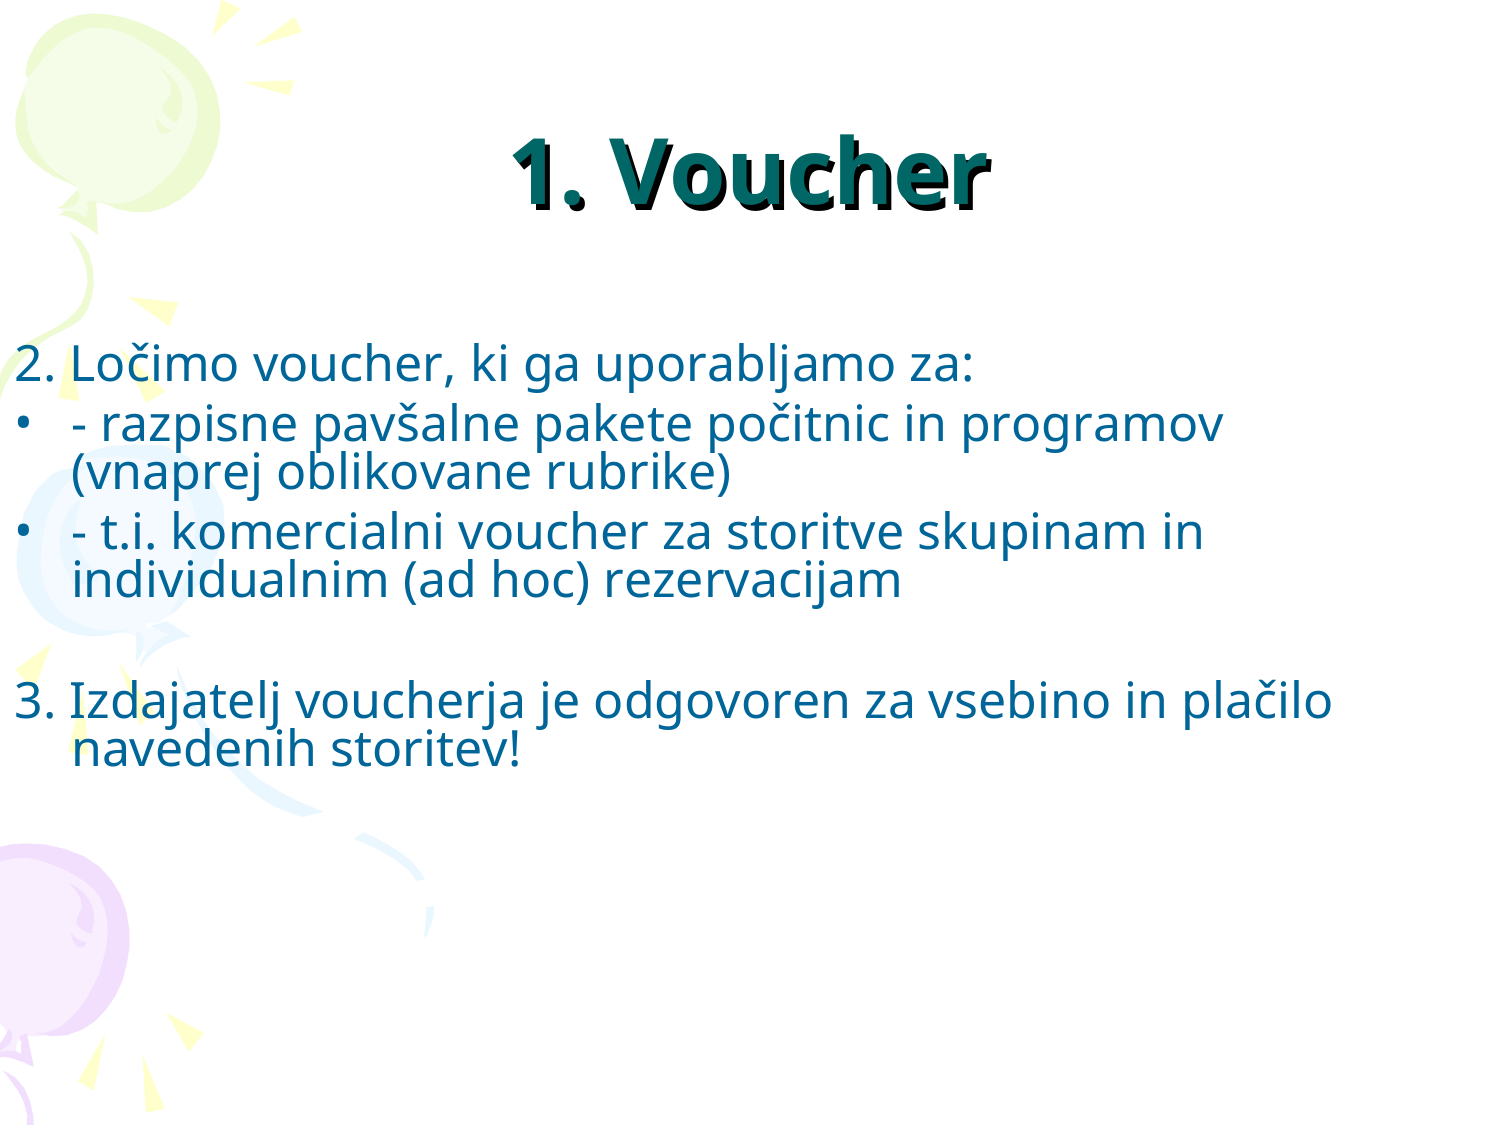

# 1. Voucher
2. Ločimo voucher, ki ga uporabljamo za:
- razpisne pavšalne pakete počitnic in programov (vnaprej oblikovane rubrike)
- t.i. komercialni voucher za storitve skupinam in individualnim (ad hoc) rezervacijam
3. Izdajatelj voucherja je odgovoren za vsebino in plačilo navedenih storitev!